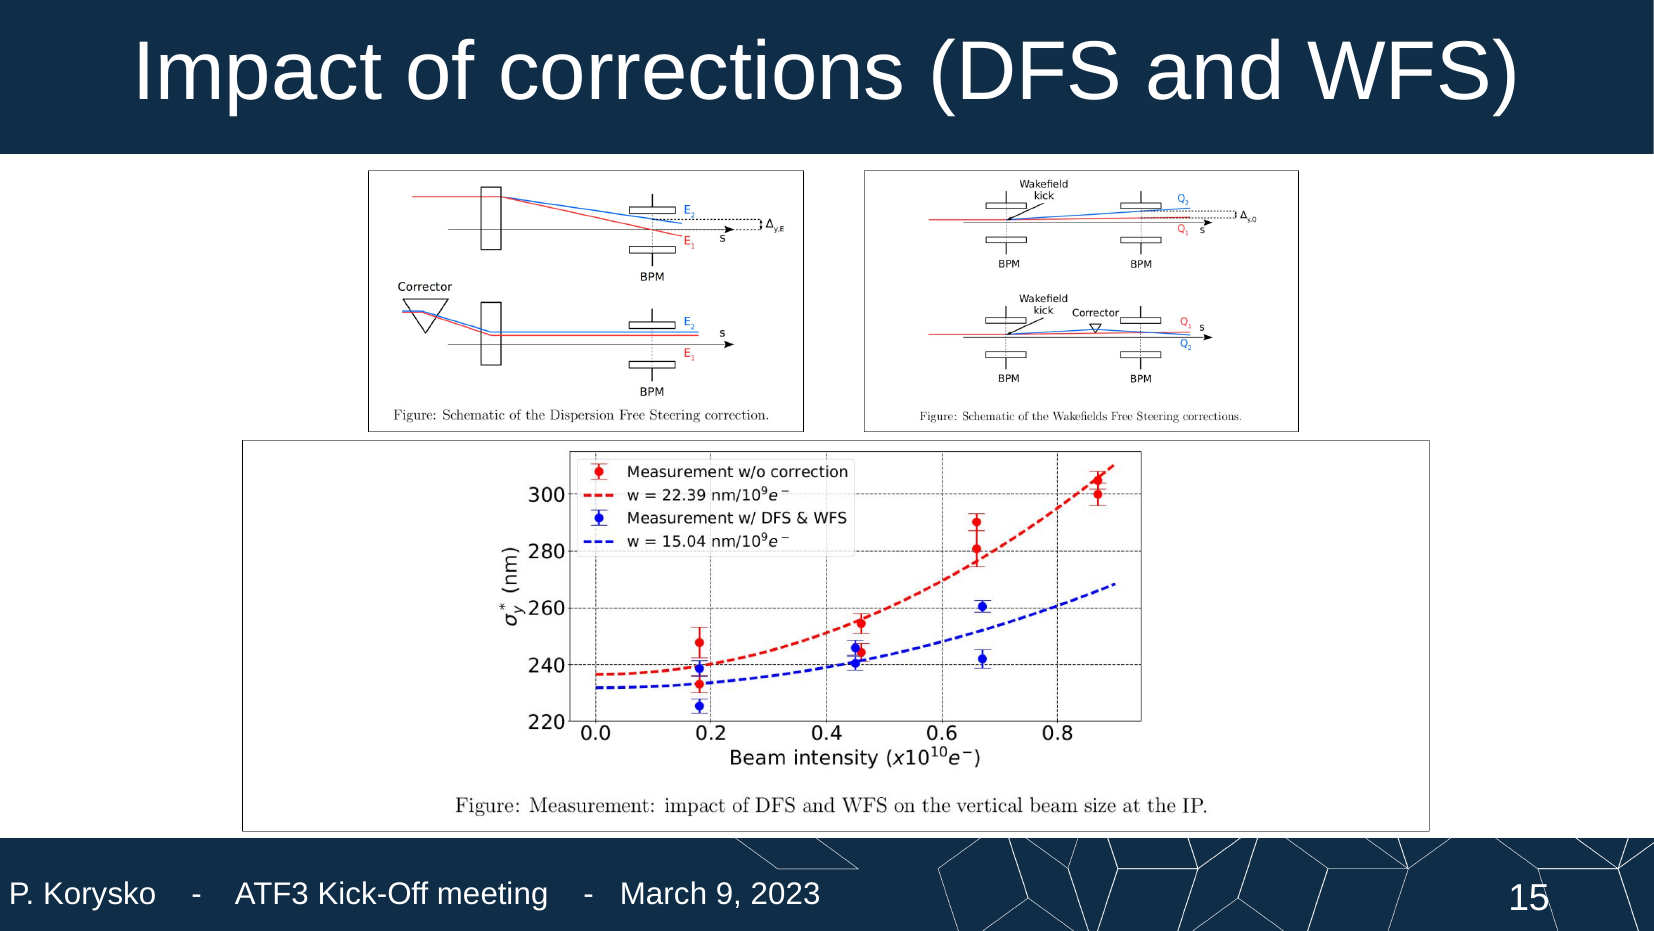

Impact of corrections (DFS and WFS)
P. Korysko - ATF3 Kick-Off meeting - March 9, 2023